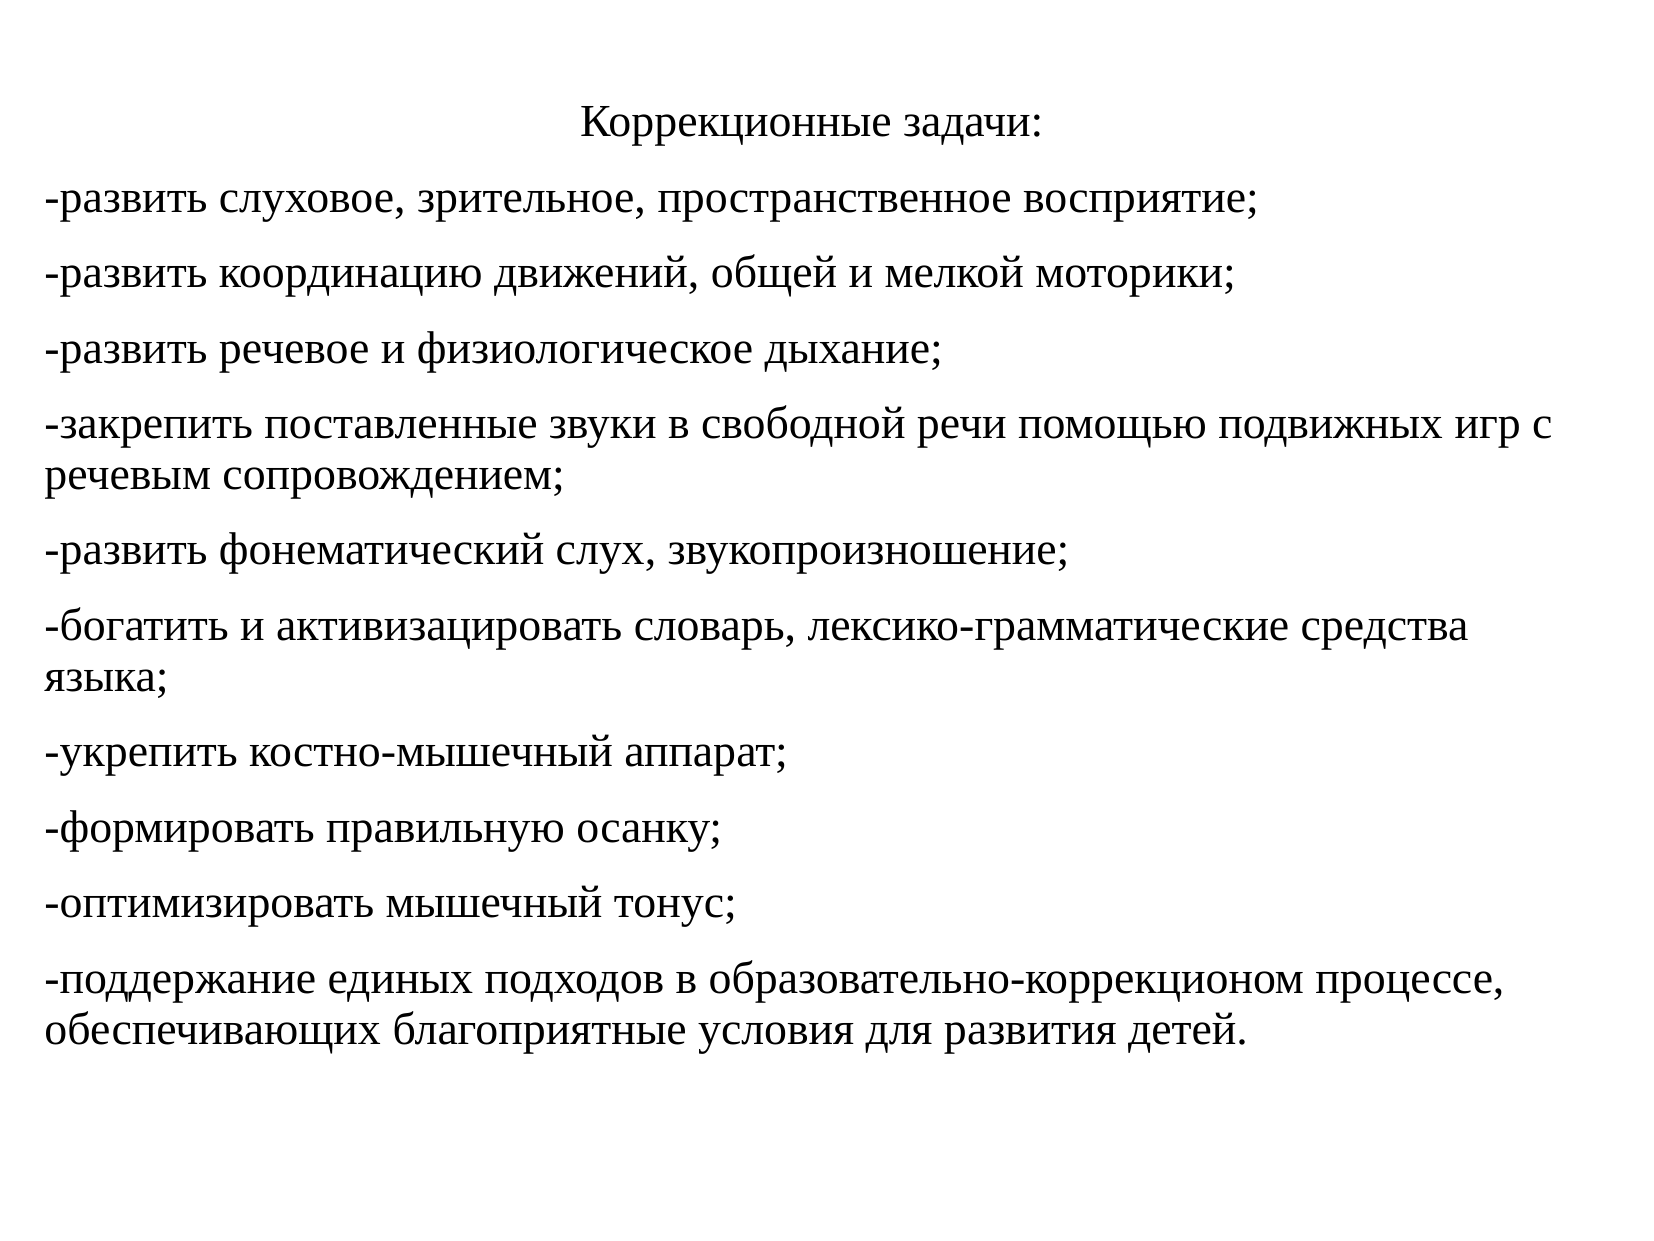

Коррекционные задачи:
-развить слуховое, зрительное, пространственное восприятие;
-развить координацию движений, общей и мелкой моторики;
-развить речевое и физиологическое дыхание;
-закрепить поставленные звуки в свободной речи помощью подвижных игр с речевым сопровождением;
-развить фонематический слух, звукопроизношение;
-богатить и активизацировать словарь, лексико-грамматические средства языка;
-укрепить костно-мышечный аппарат;
-формировать правильную осанку;
-оптимизировать мышечный тонус;
-поддержание единых подходов в образовательно-коррекционом процессе, обеспечивающих благоприятные условия для развития детей.